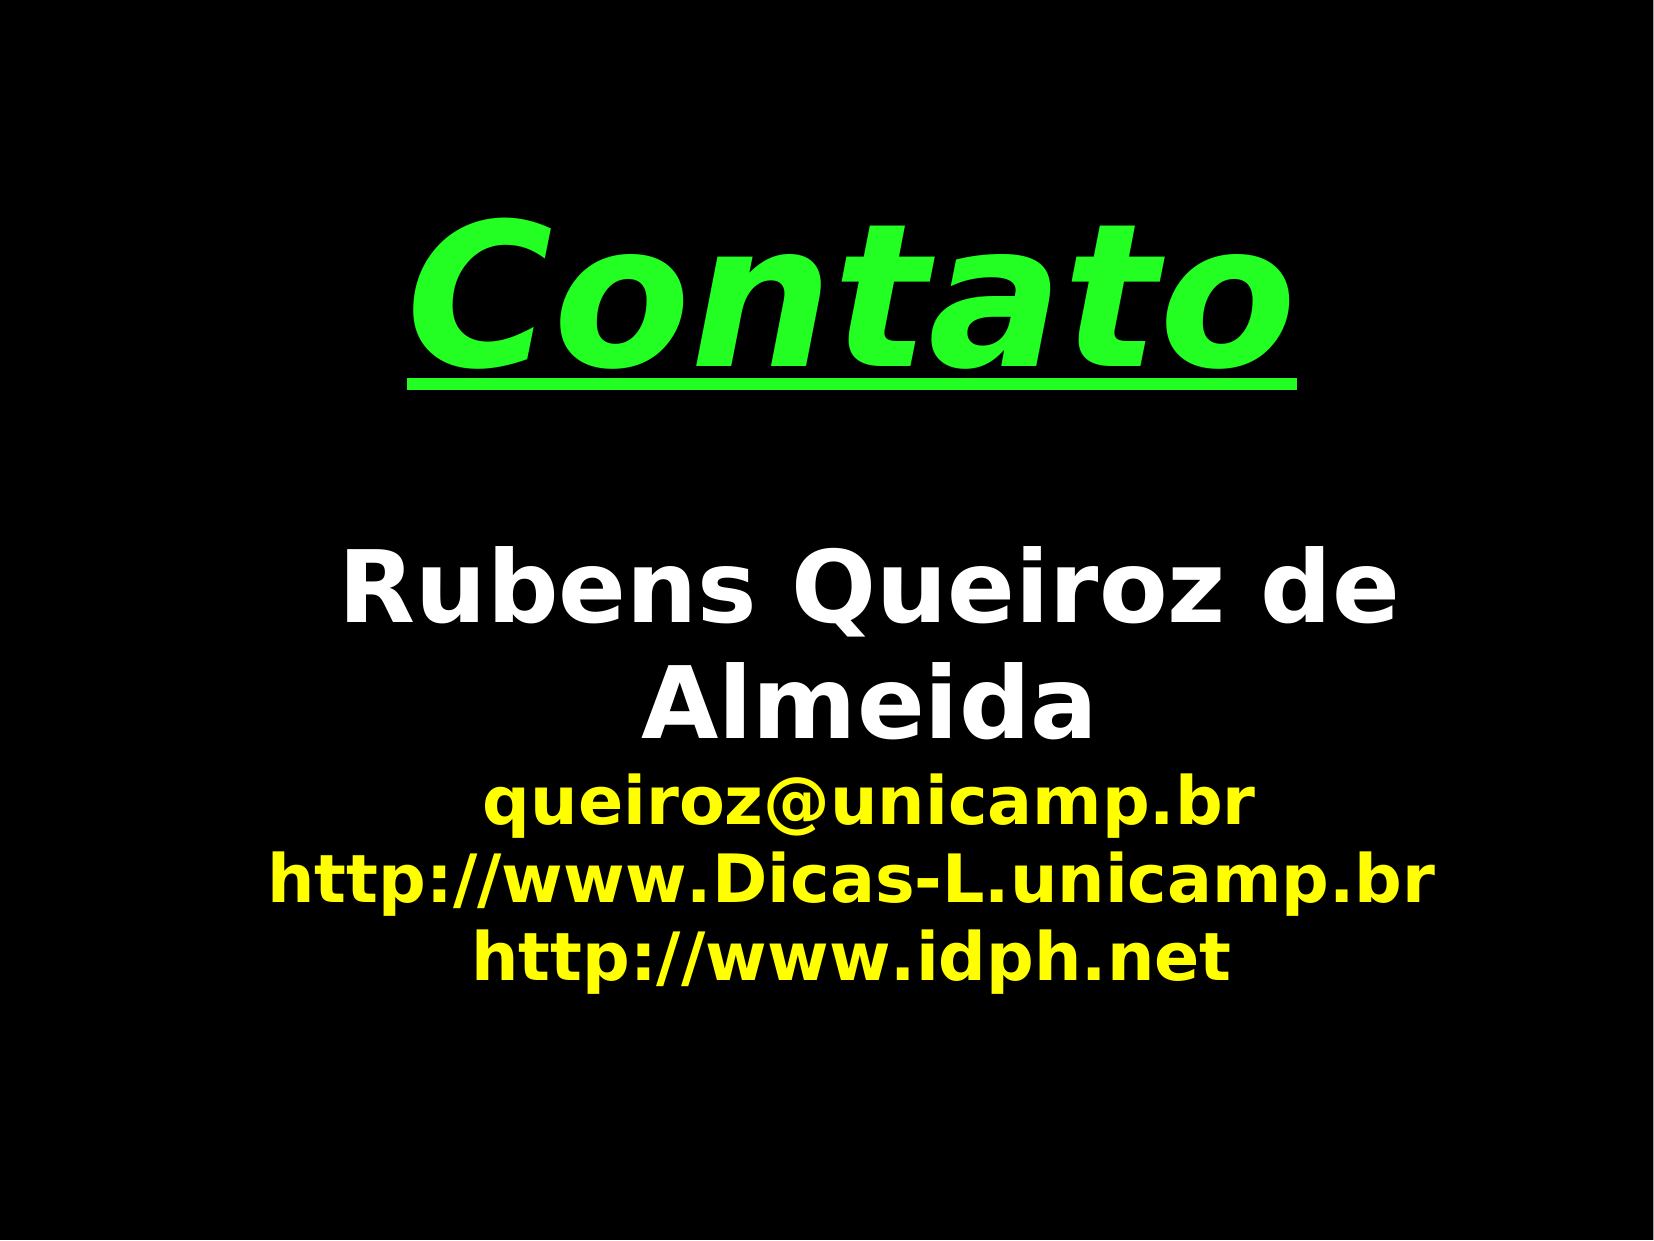

# Contato Rubens Queiroz de Almeida queiroz@unicamp.br
http://www.Dicas-L.unicamp.br
http://www.idph.net